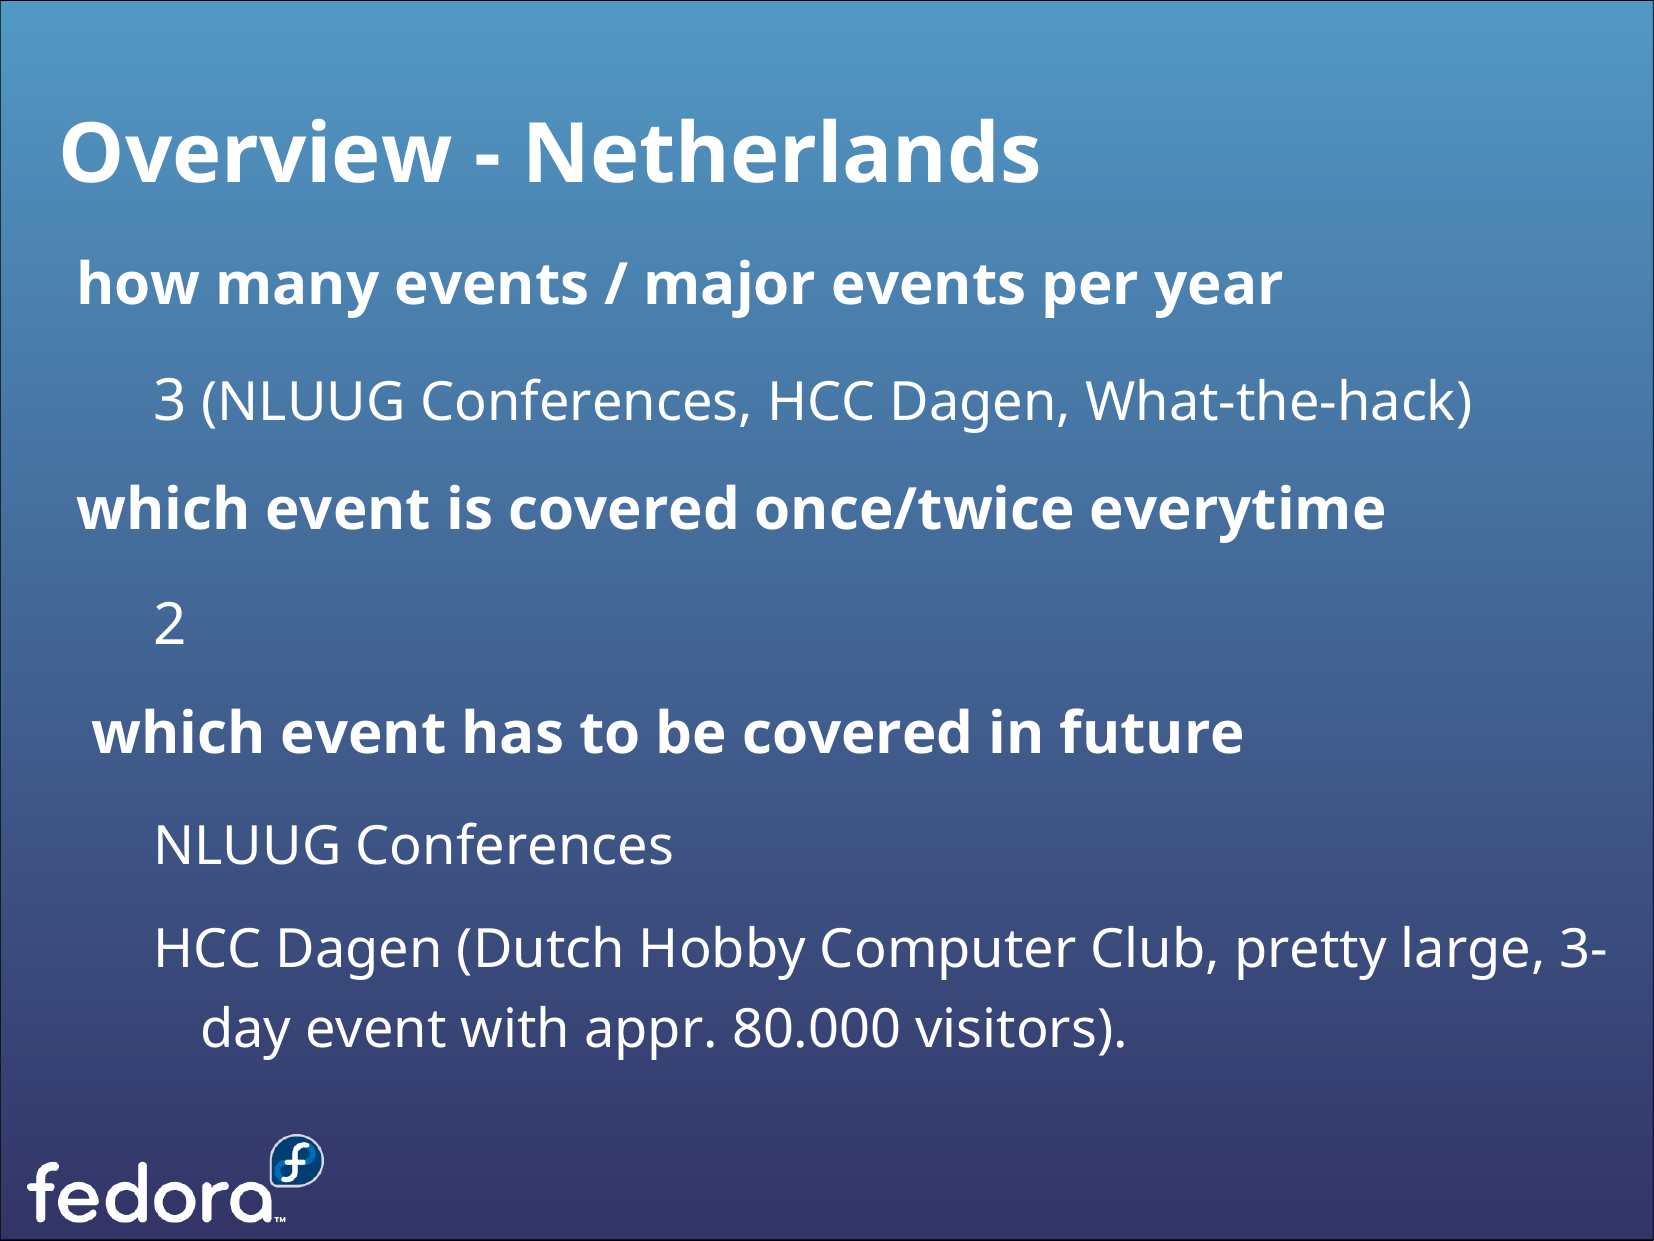

# Overview - Netherlands
how many events / major events per year
3 (NLUUG Conferences, HCC Dagen, What-the-hack)
which event is covered once/twice everytime
2
 which event has to be covered in future
NLUUG Conferences
HCC Dagen (Dutch Hobby Computer Club, pretty large, 3-day event with appr. 80.000 visitors).